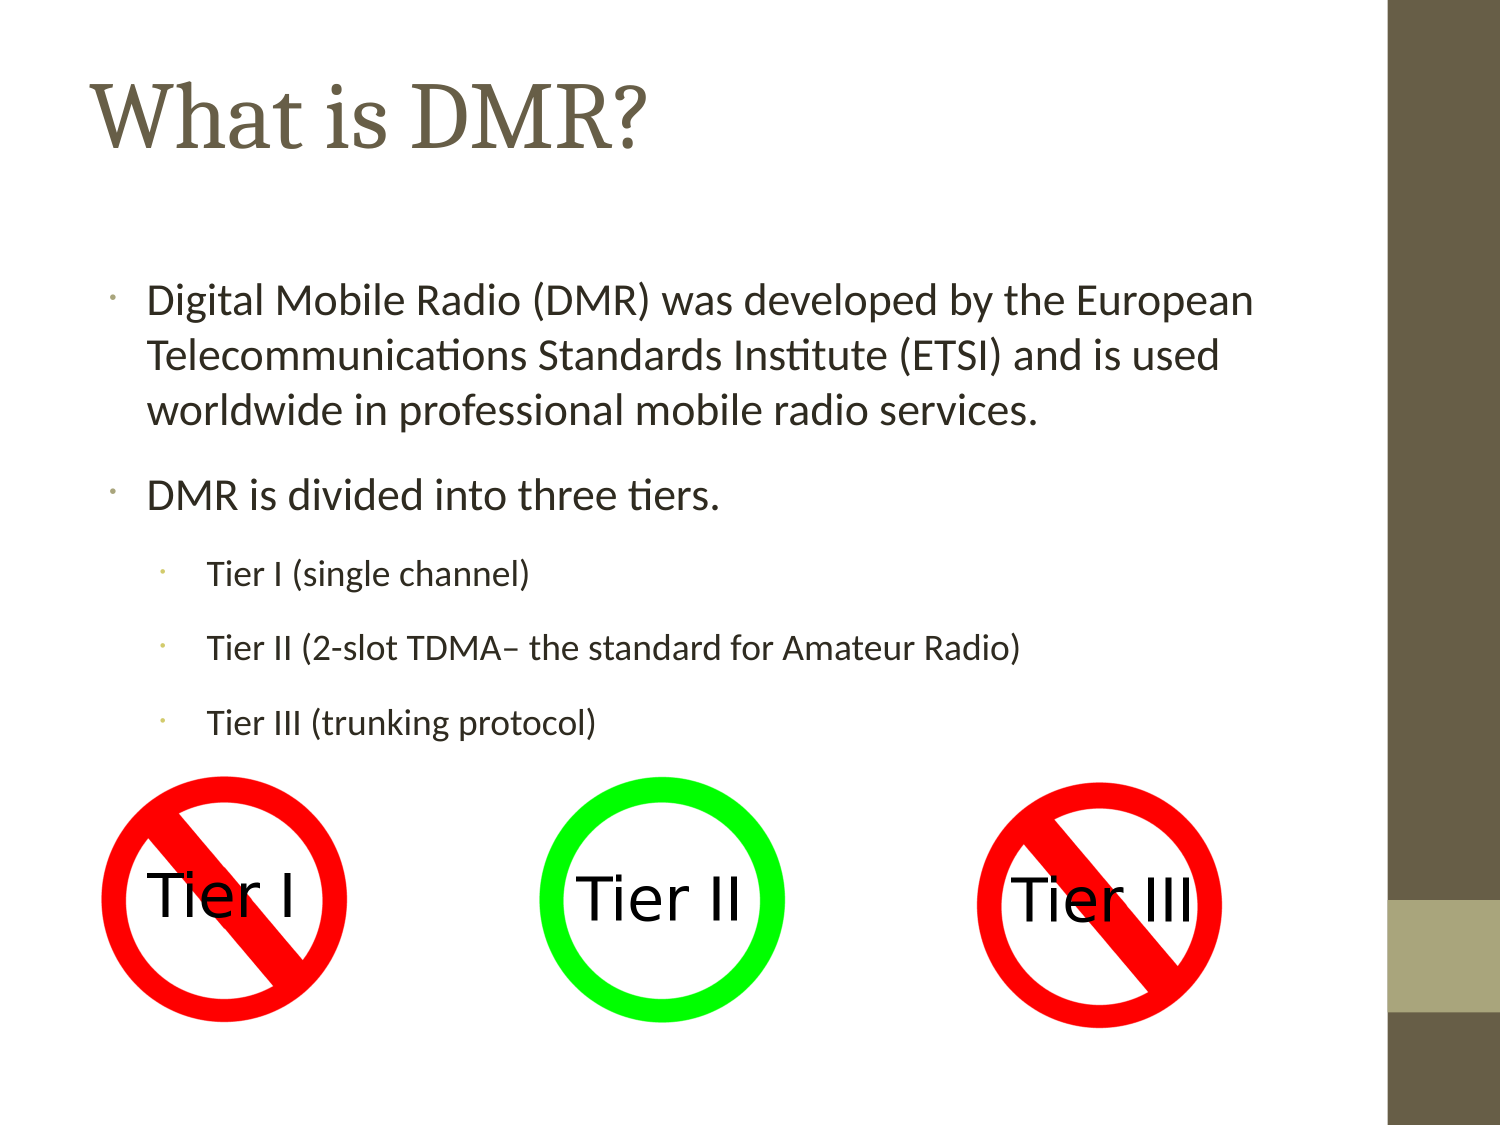

# What is DMR?
Digital Mobile Radio (DMR) was developed by the European Telecommunications Standards Institute (ETSI) and is used worldwide in professional mobile radio services.
DMR is divided into three tiers.
Tier I (single channel)
Tier II (2-slot TDMA– the standard for Amateur Radio)
Tier III (trunking protocol)